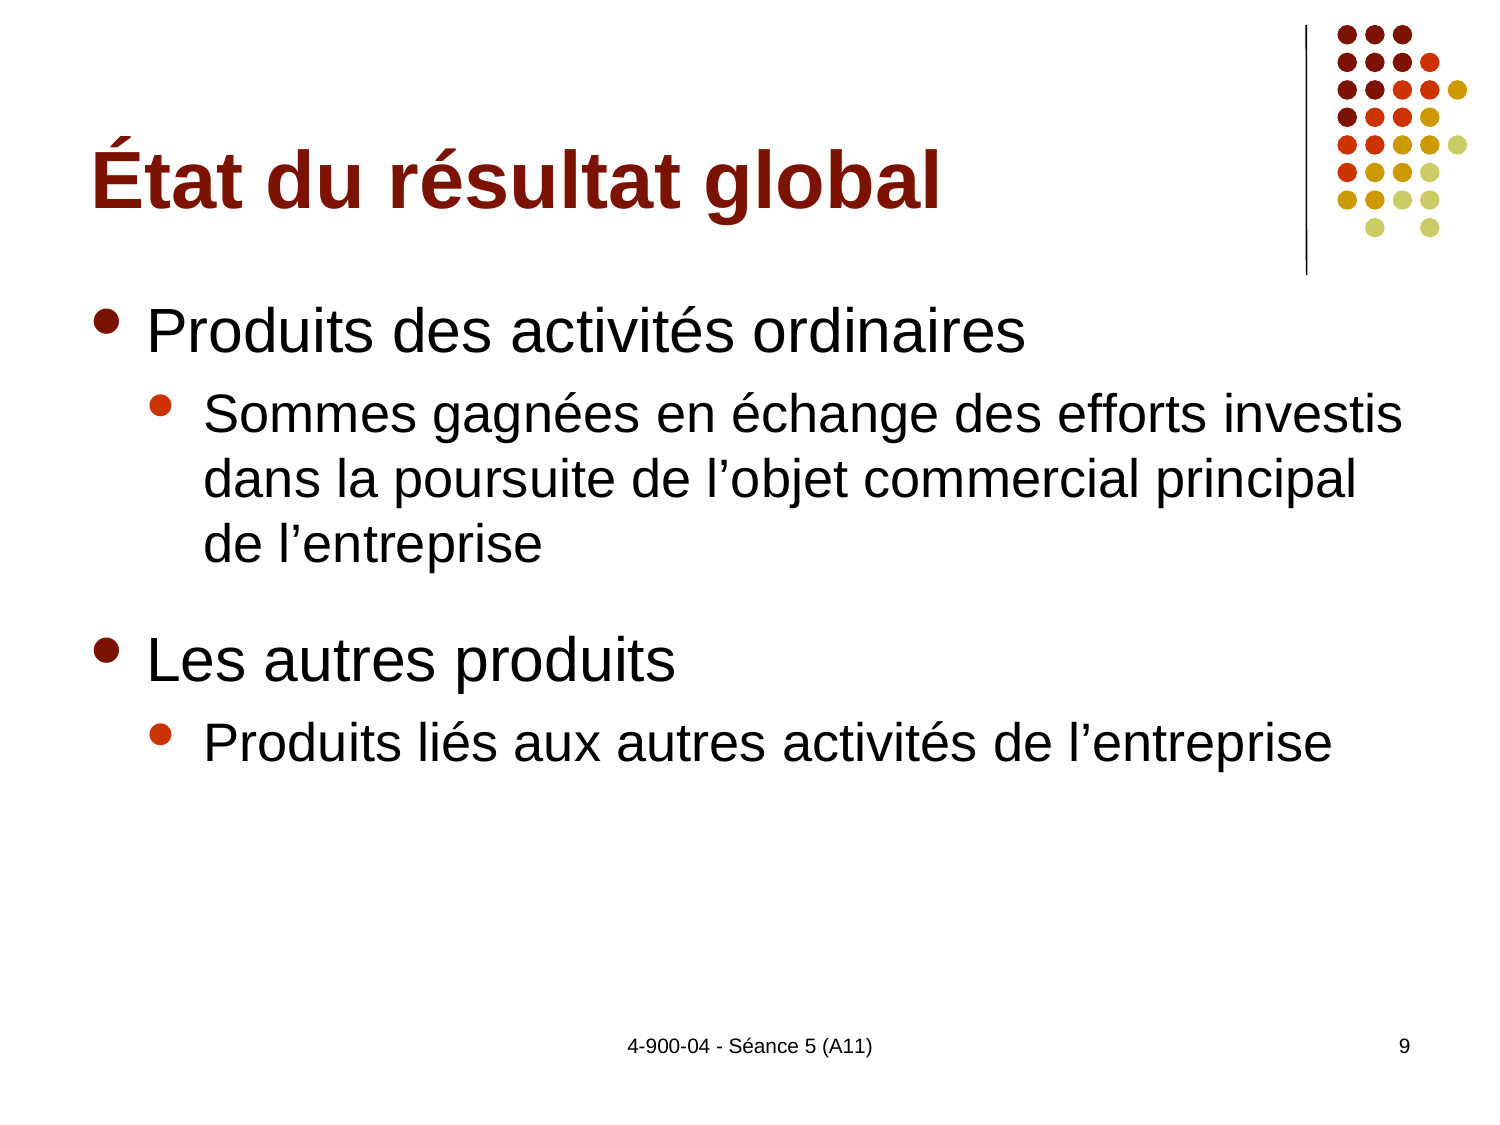

État du résultat global
Produits des activités ordinaires
Sommes gagnées en échange des efforts investis dans la poursuite de l’objet commercial principal de l’entreprise
Les autres produits
Produits liés aux autres activités de l’entreprise
4-900-04 - Séance 5 (A11)